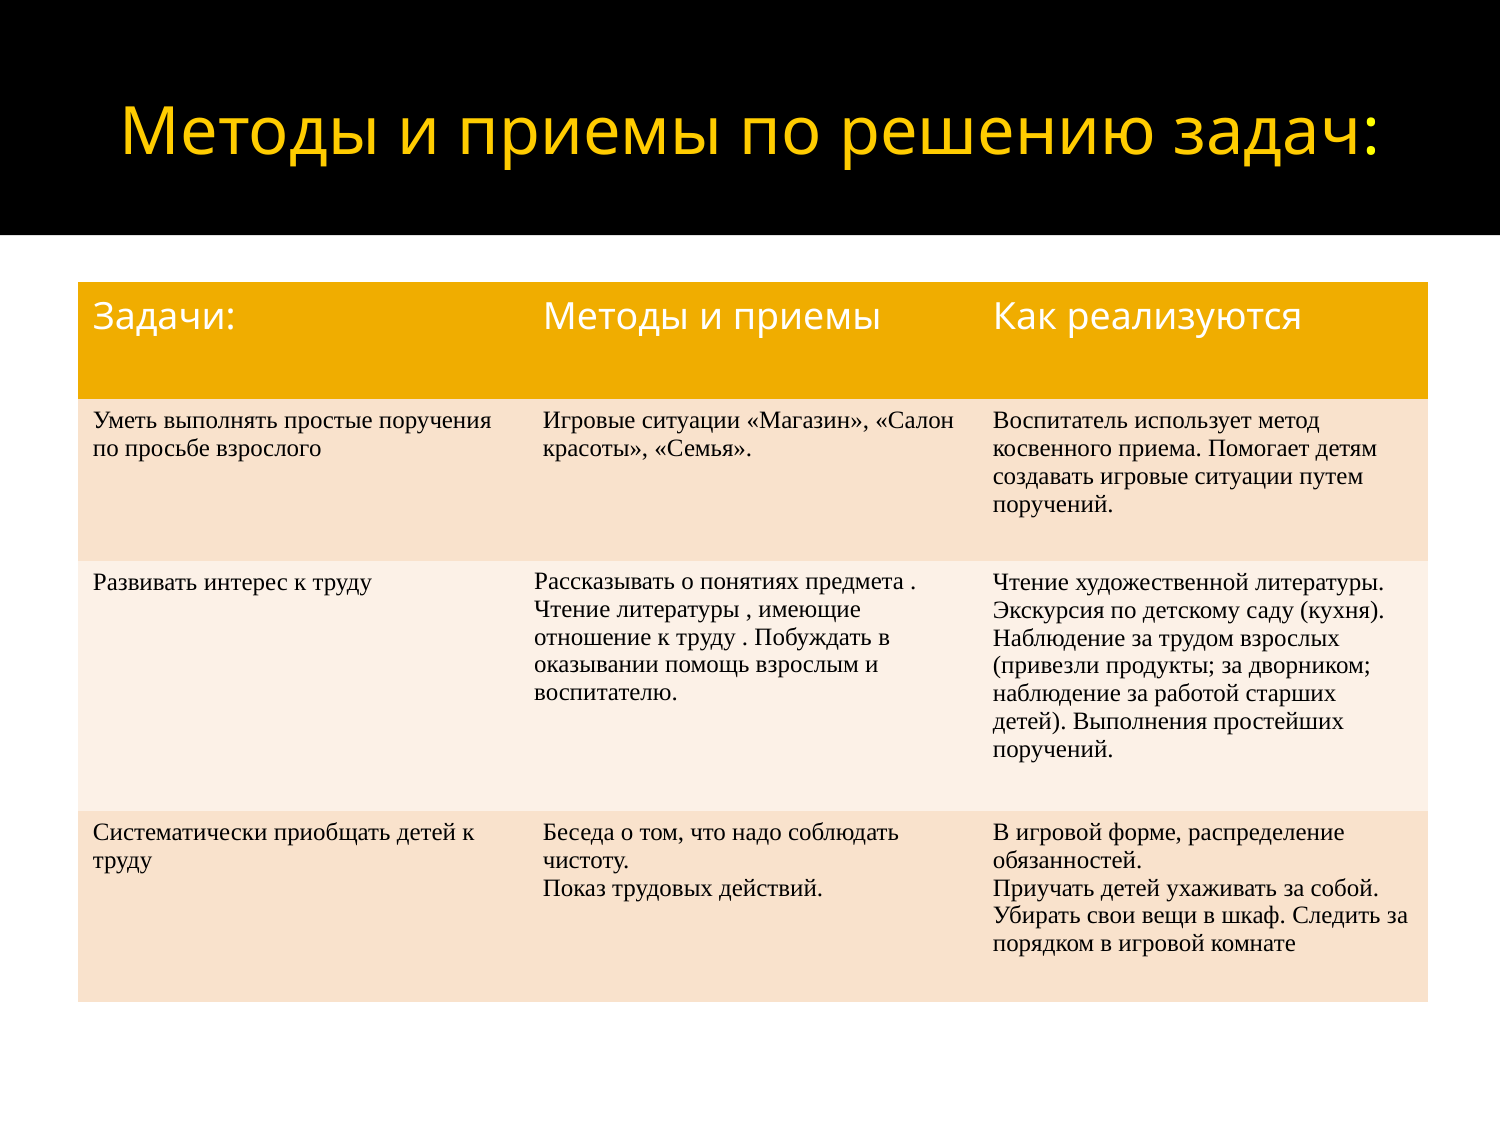

# Методы и приемы по решению задач:
| Задачи: | Методы и приемы | Как реализуются |
| --- | --- | --- |
| Уметь выполнять простые поручения по просьбе взрослого | Игровые ситуации «Магазин», «Салон красоты», «Семья». | Воспитатель использует метод косвенного приема. Помогает детям создавать игровые ситуации путем поручений. |
| Развивать интерес к труду | Рассказывать о понятиях предмета . Чтение литературы , имеющие отношение к труду . Побуждать в оказывании помощь взрослым и воспитателю. | Чтение художественной литературы. Экскурсия по детскому саду (кухня). Наблюдение за трудом взрослых (привезли продукты; за дворником; наблюдение за работой старших детей). Выполнения простейших поручений. |
| Систематически приобщать детей к труду | Беседа о том, что надо соблюдать чистоту. Показ трудовых действий. | В игровой форме, распределение обязанностей. Приучать детей ухаживать за собой. Убирать свои вещи в шкаф. Следить за порядком в игровой комнате |